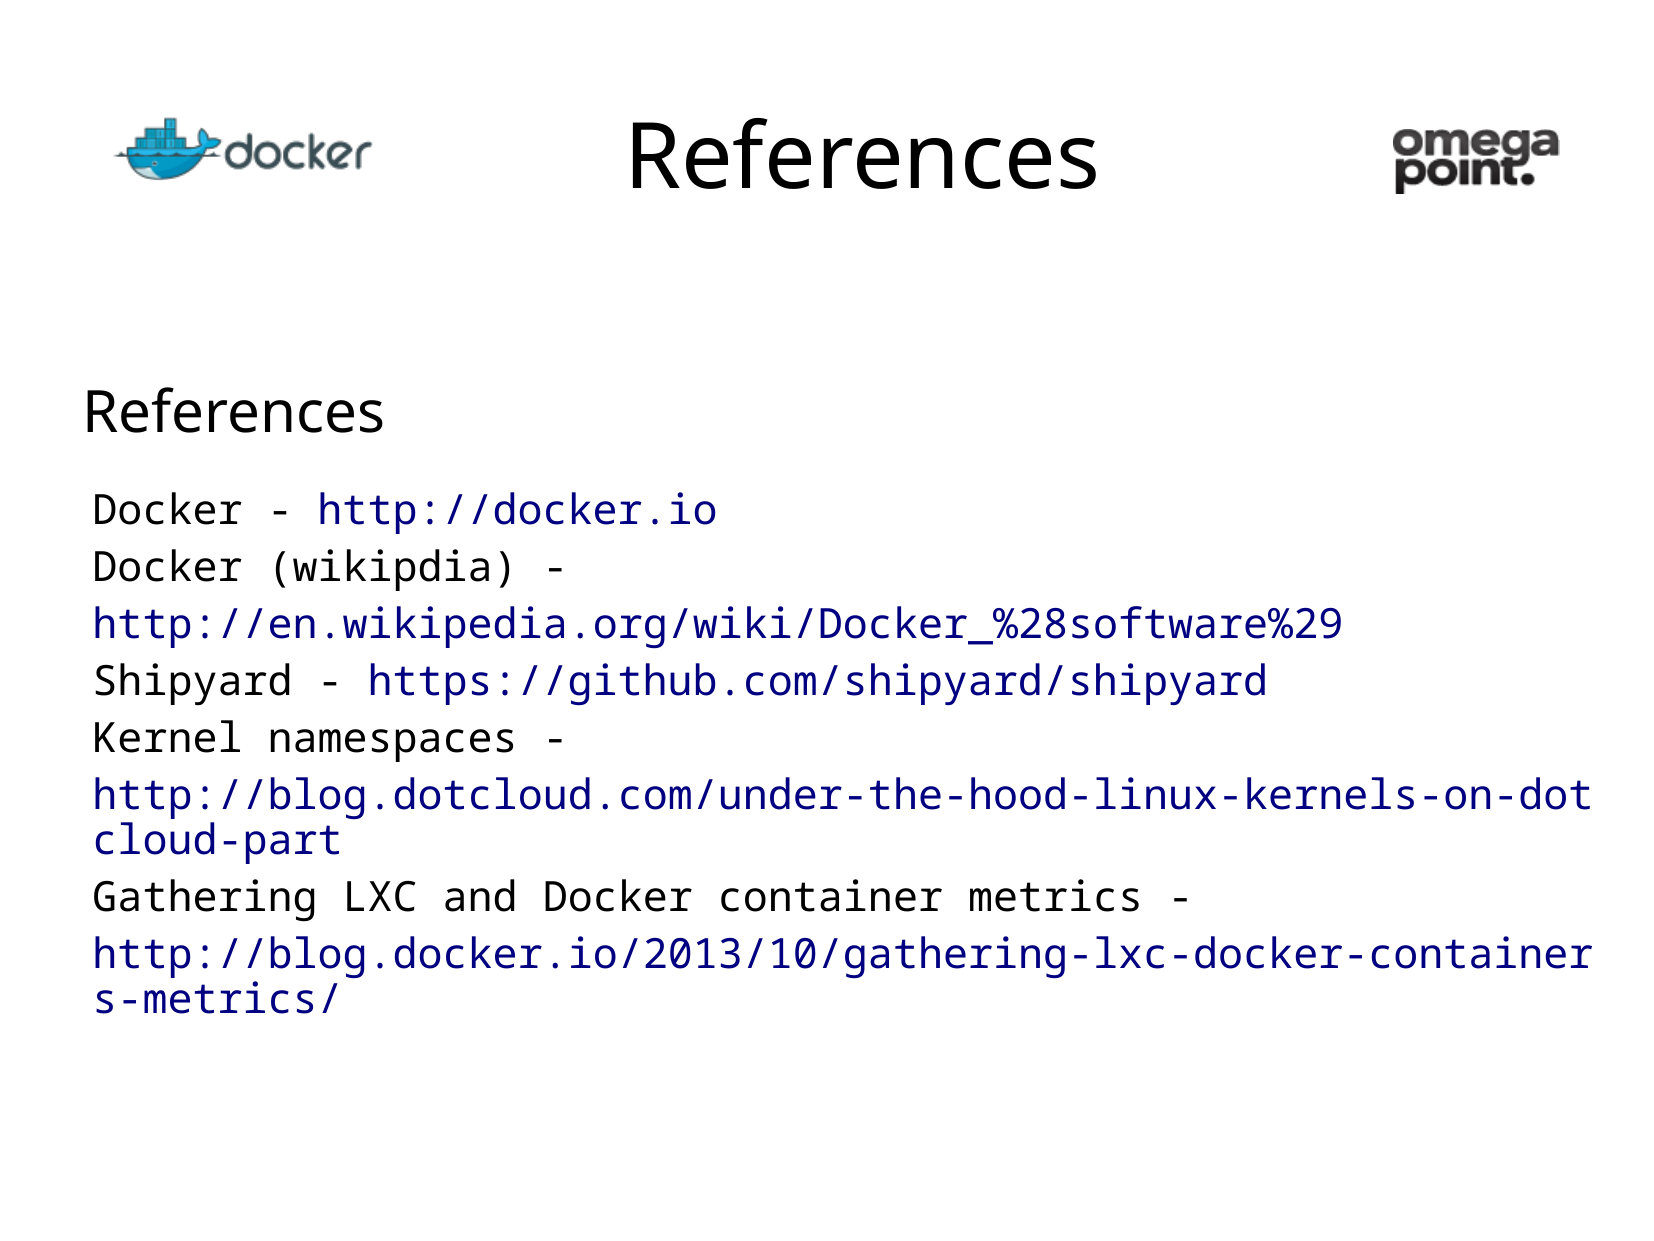

# References
References
Docker - http://docker.io
Docker (wikipdia) - http://en.wikipedia.org/wiki/Docker_%28software%29
Shipyard - https://github.com/shipyard/shipyard
Kernel namespaces - http://blog.dotcloud.com/under-the-hood-linux-kernels-on-dotcloud-part
Gathering LXC and Docker container metrics - http://blog.docker.io/2013/10/gathering-lxc-docker-containers-metrics/